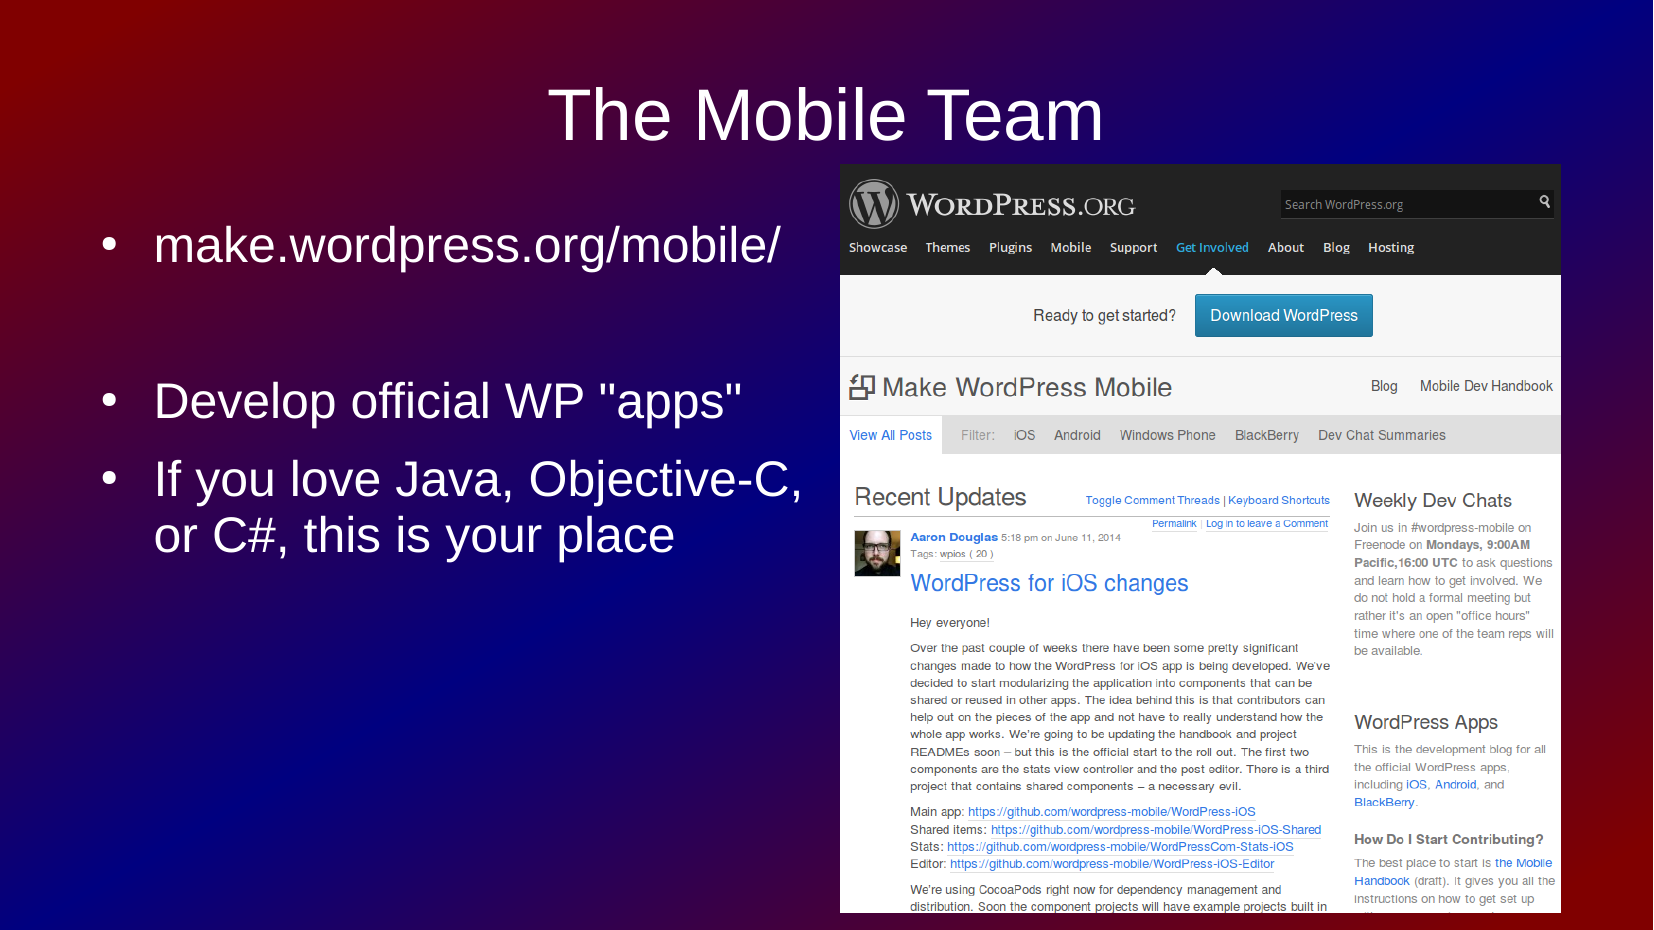

# The Mobile Team
make.wordpress.org/mobile/
Develop official WP "apps"
If you love Java, Objective-C, or C#, this is your place